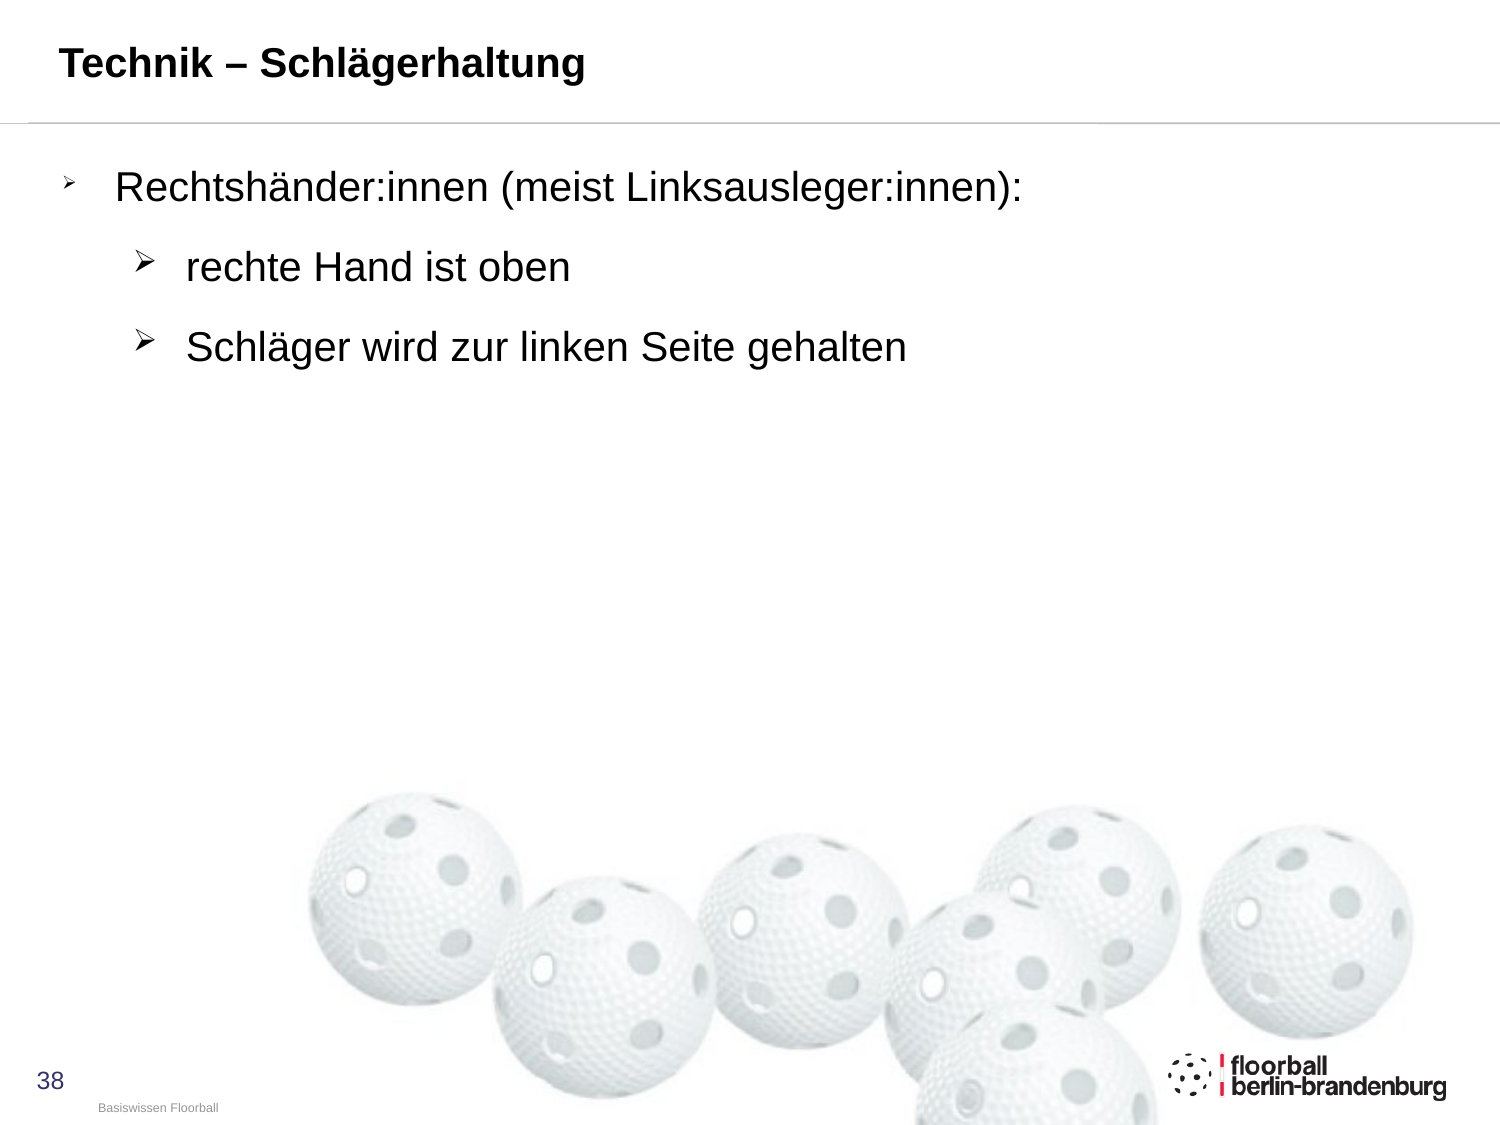

Technik – Schlägerhaltung
Rechtshänder:innen (meist Linksausleger:innen):
rechte Hand ist oben
Schläger wird zur linken Seite gehalten